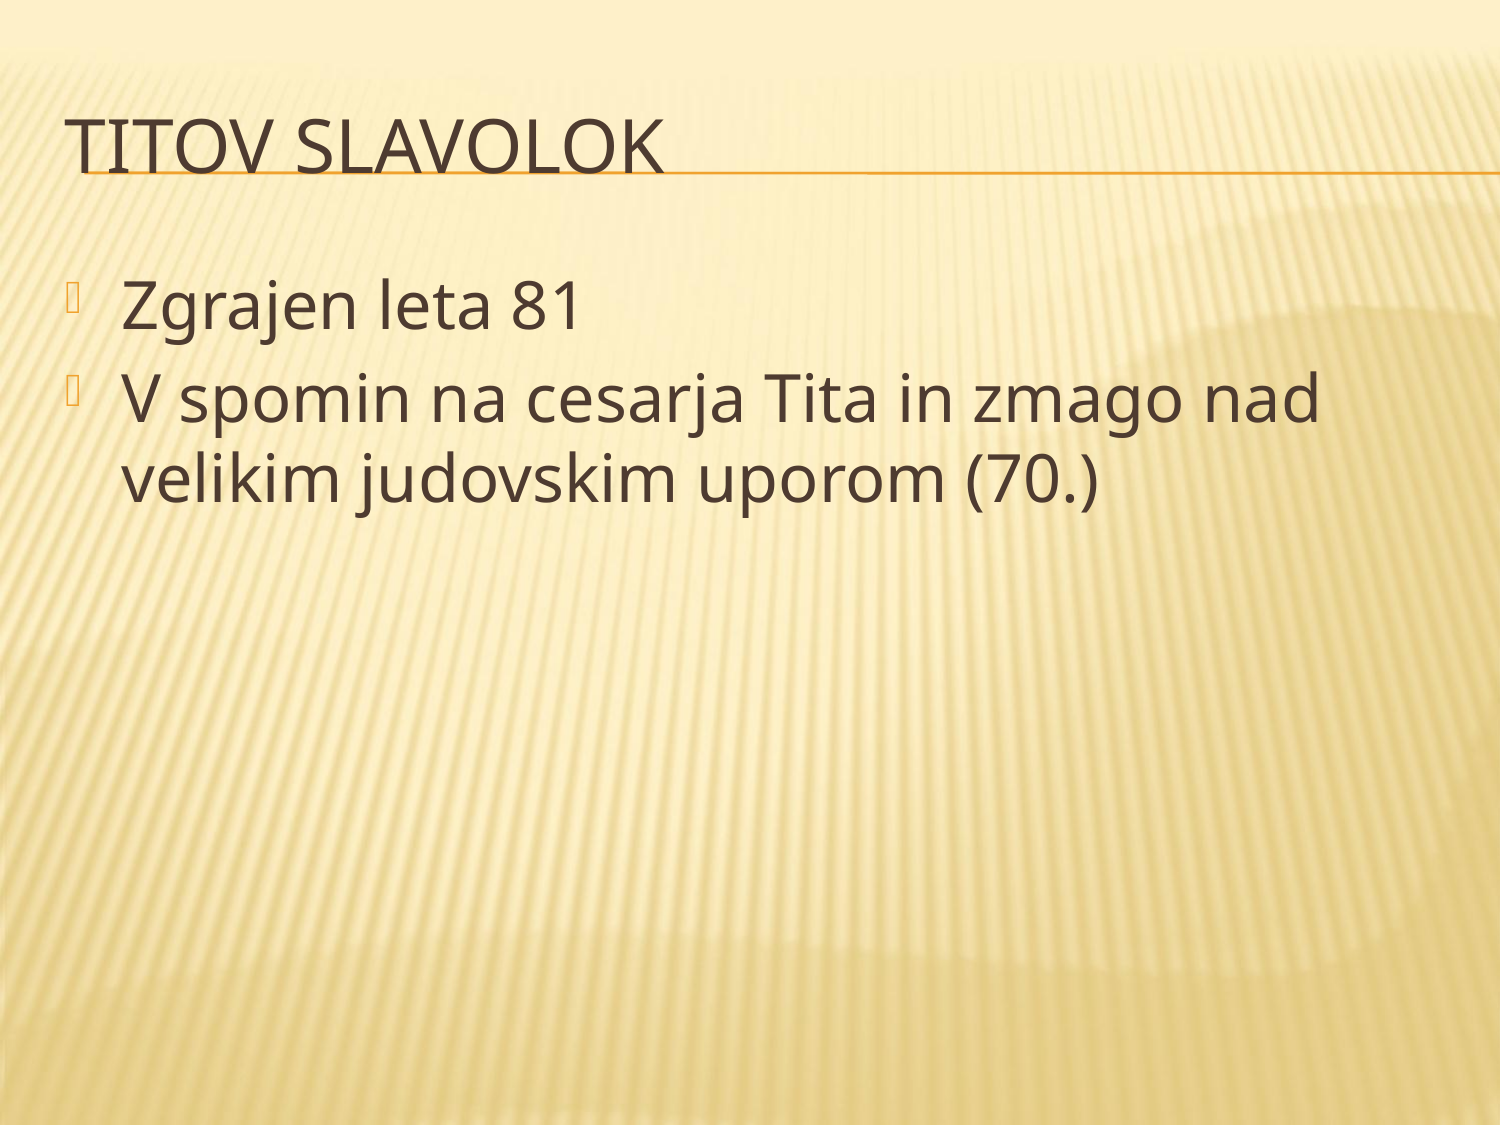

# Titov slavolok
Zgrajen leta 81
V spomin na cesarja Tita in zmago nad velikim judovskim uporom (70.)